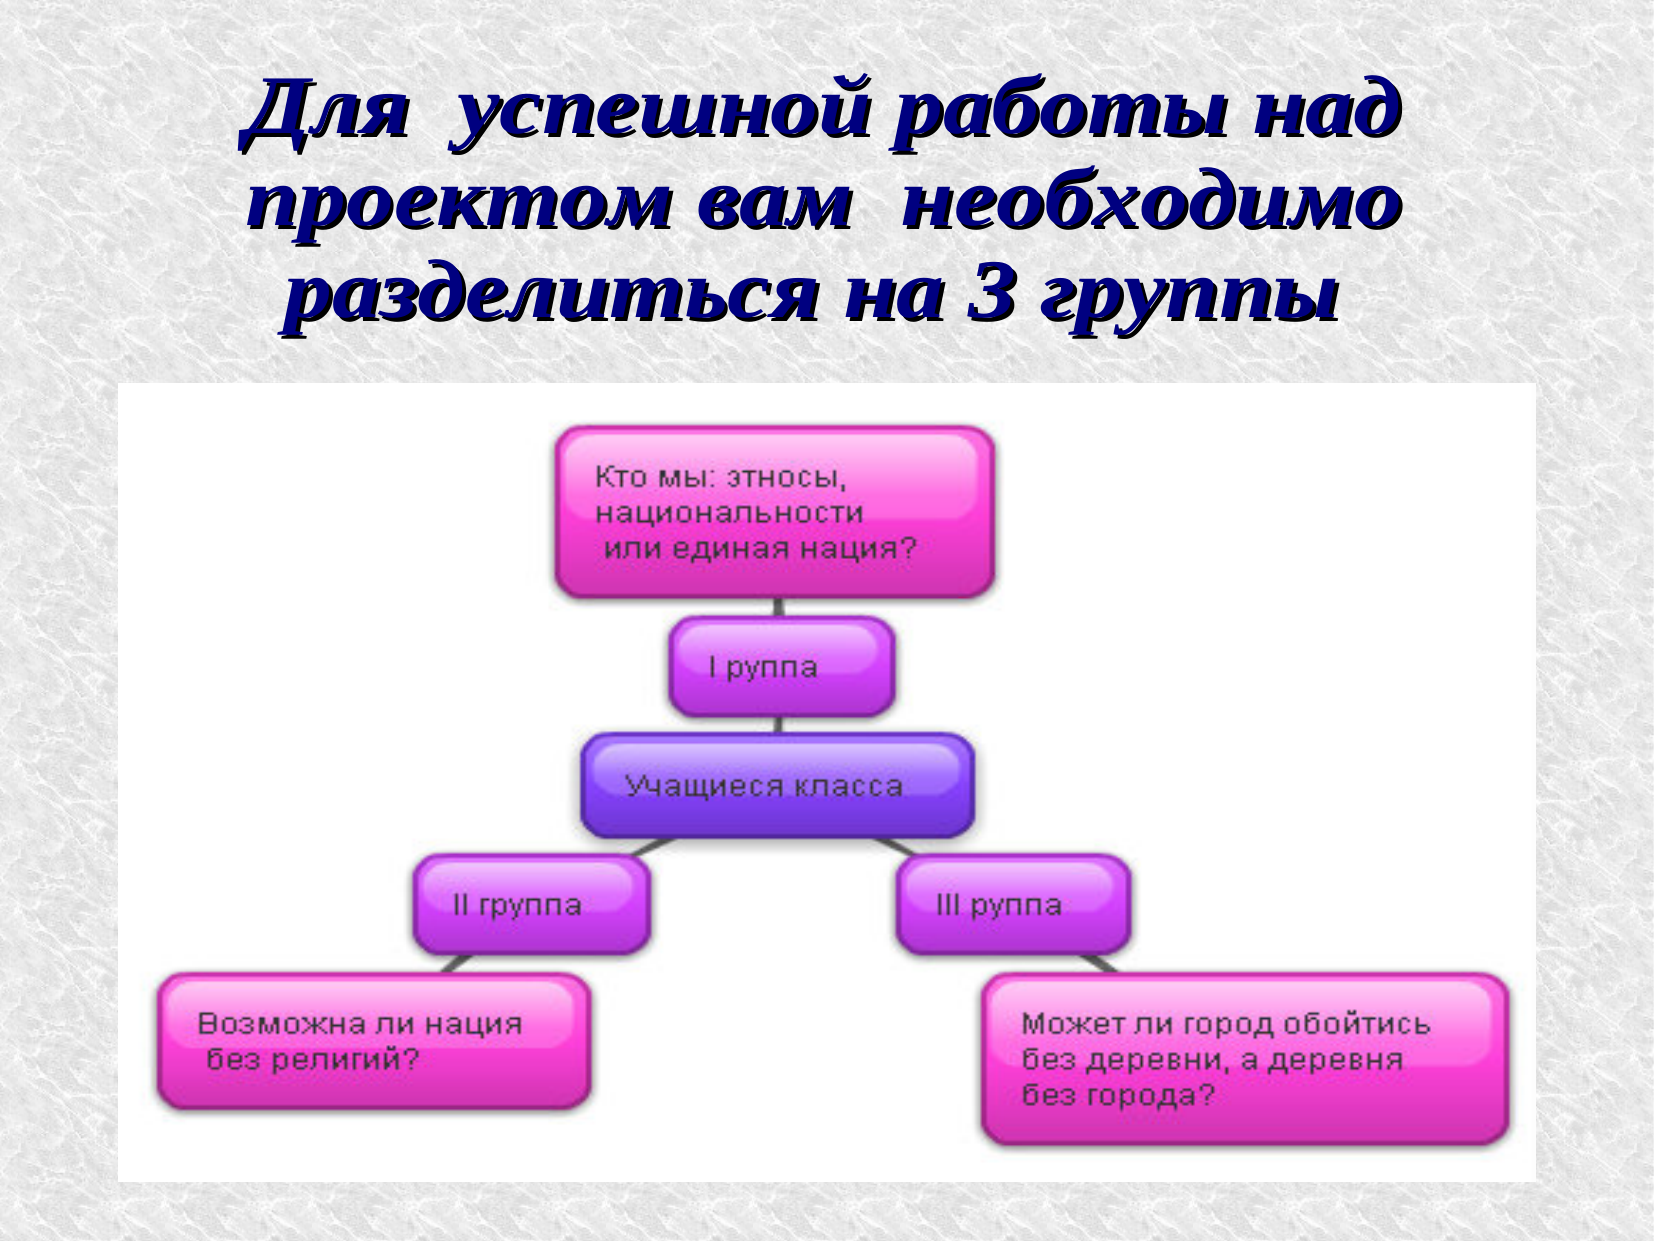

# Для успешной работы над проектом вам необходимо разделиться на 3 группы